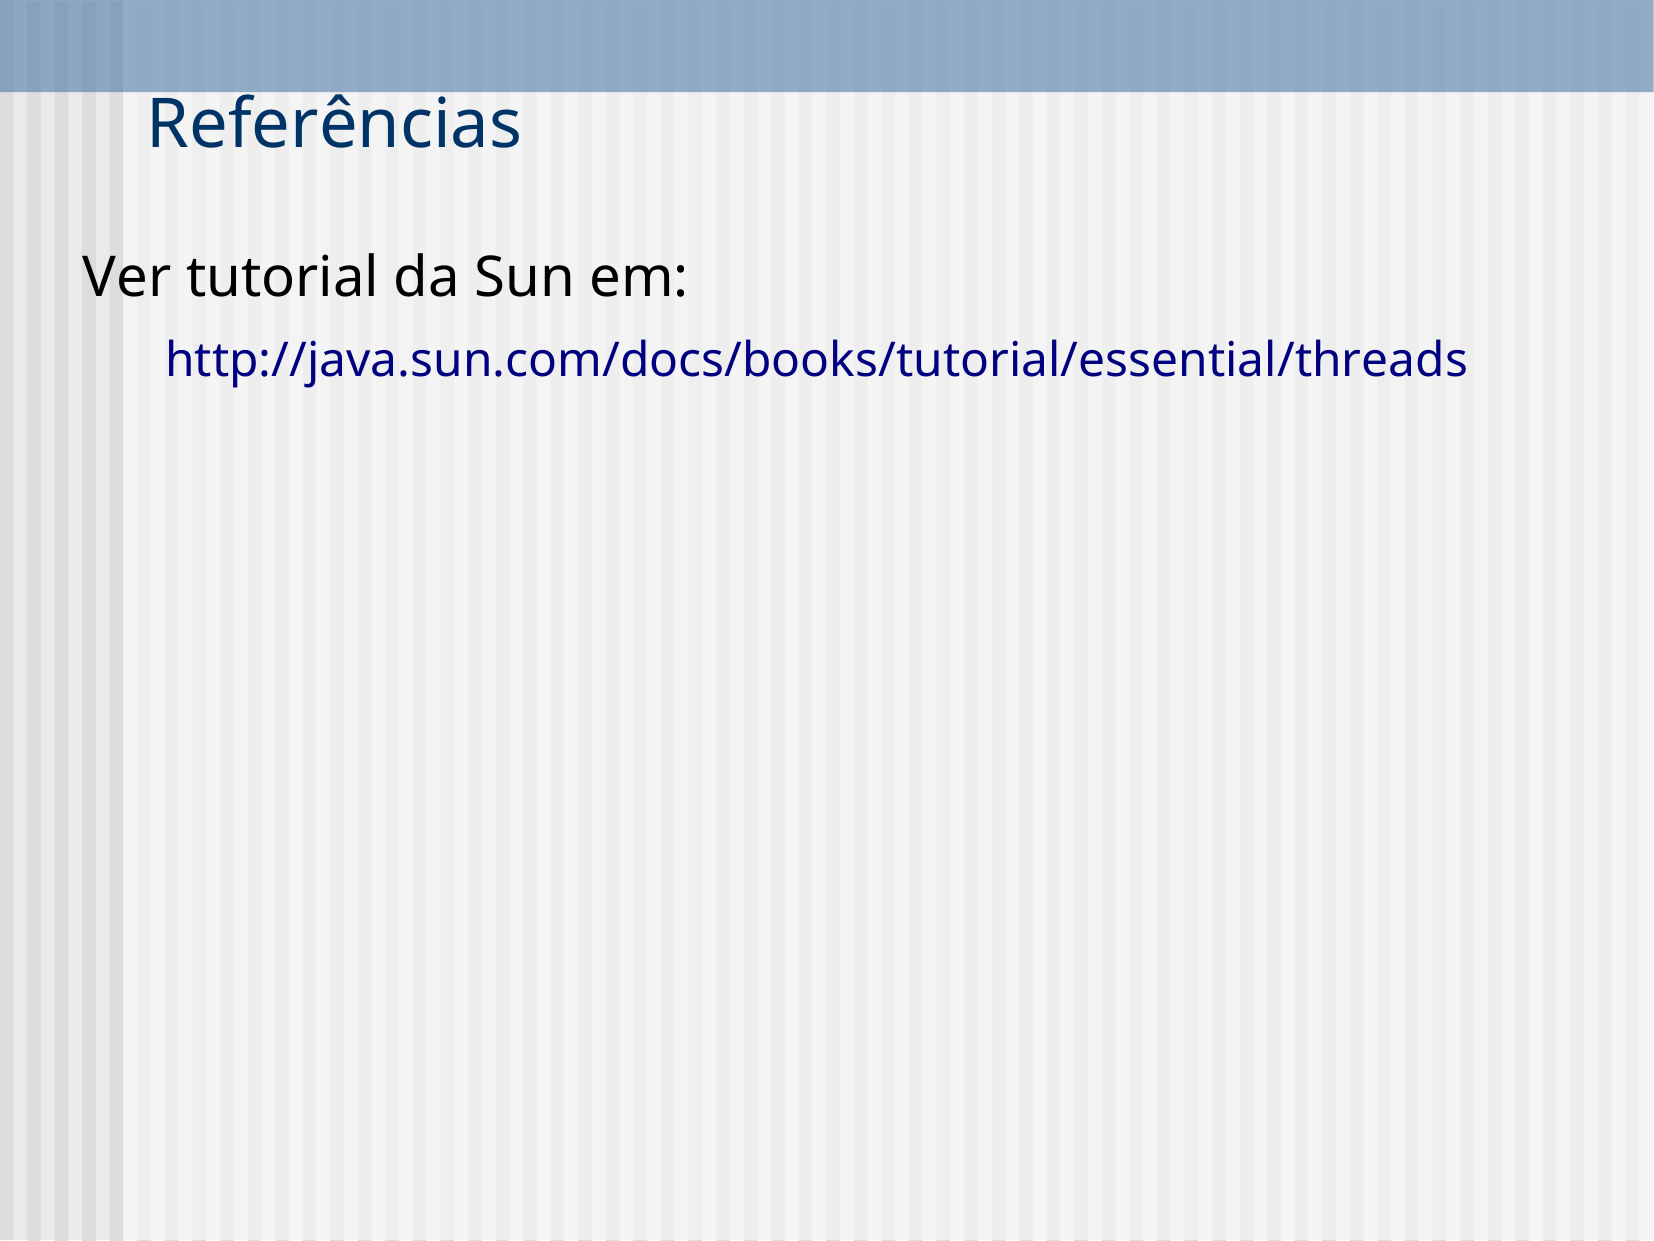

# Referências
Ver tutorial da Sun em:
http://java.sun.com/docs/books/tutorial/essential/threads